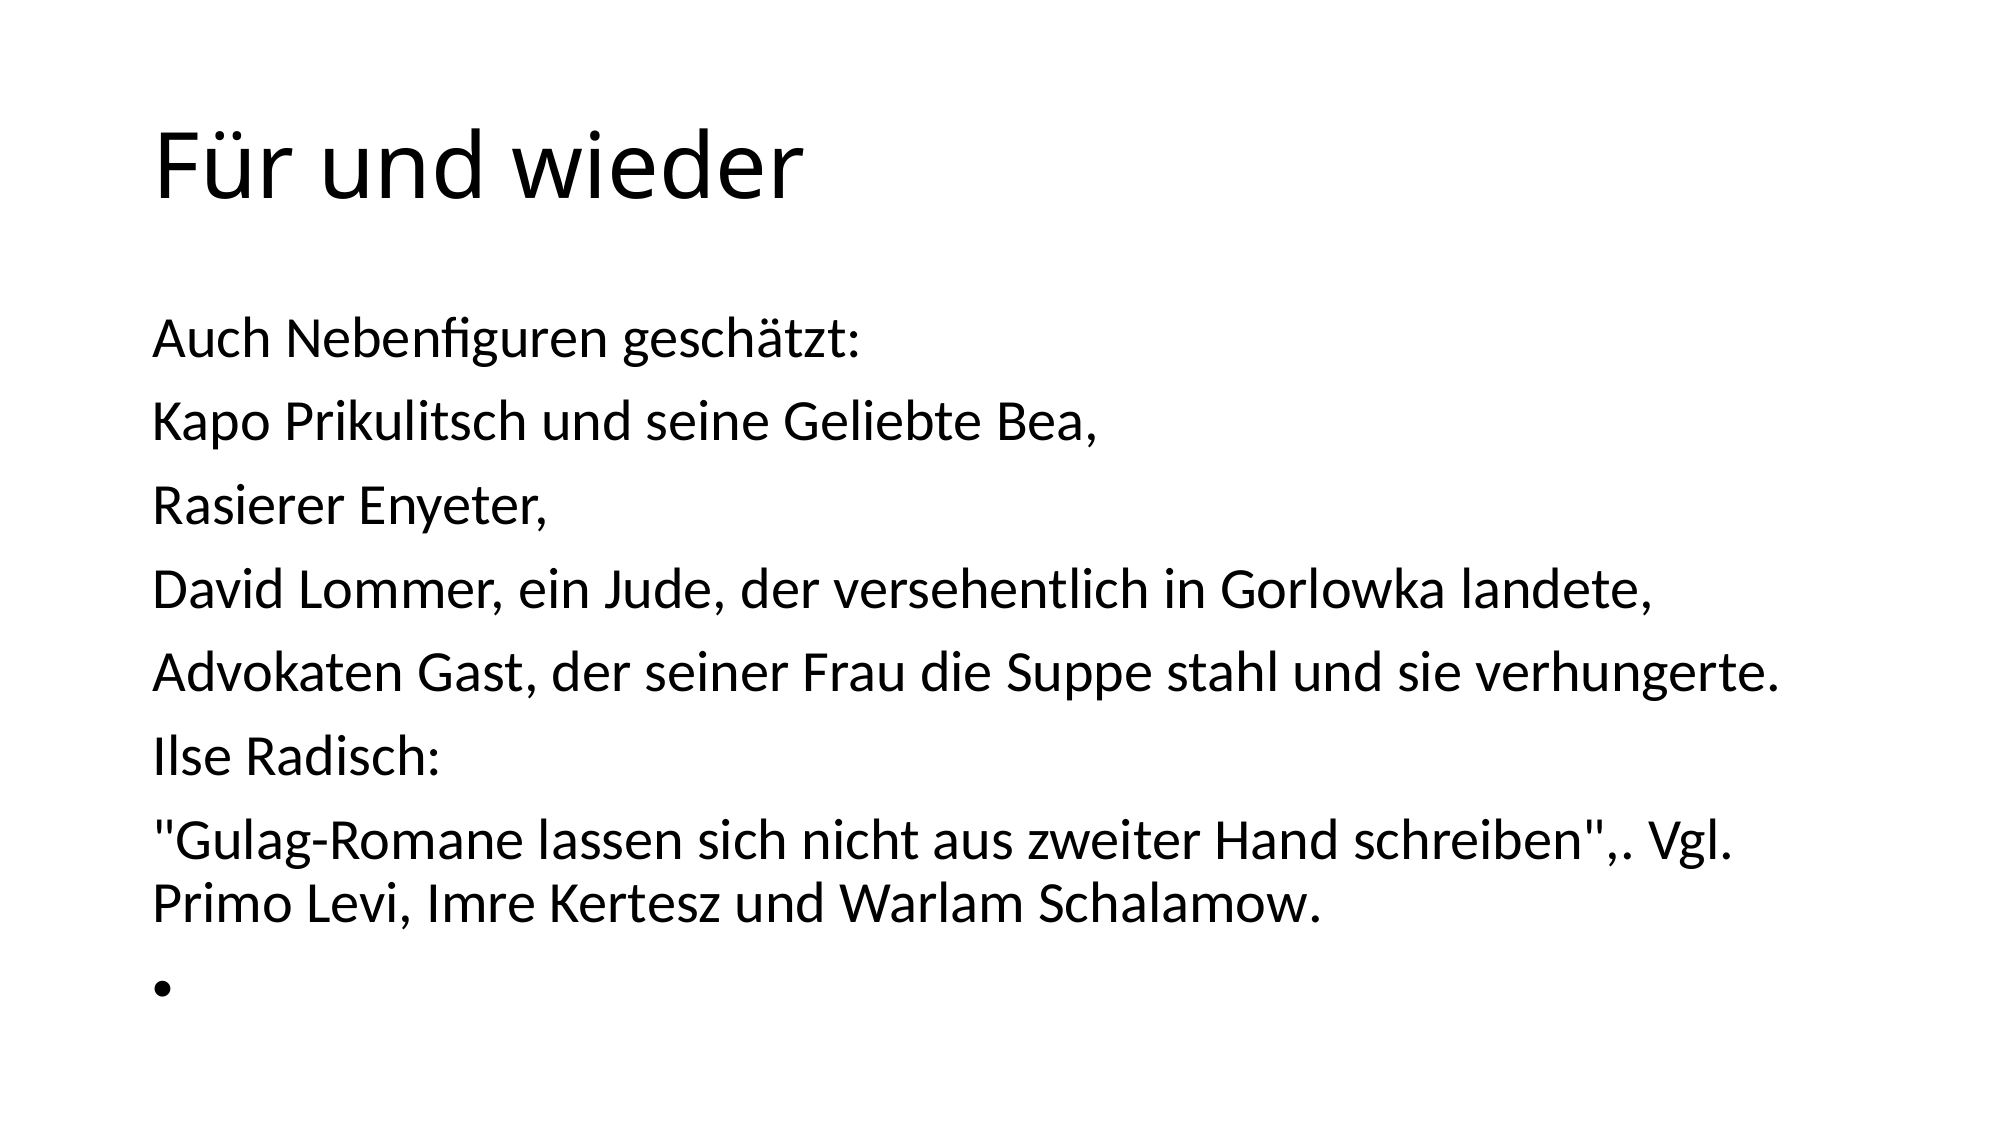

# Für und wieder
Auch Nebenfiguren geschätzt:
Kapo Prikulitsch und seine Geliebte Bea,
Rasierer Enyeter,
David Lommer, ein Jude, der versehentlich in Gorlowka landete,
Advokaten Gast, der seiner Frau die Suppe stahl und sie verhungerte.
Ilse Radisch:
"Gulag-Romane lassen sich nicht aus zweiter Hand schreiben",. Vgl. Primo Levi, Imre Kertesz und Warlam Schalamow.